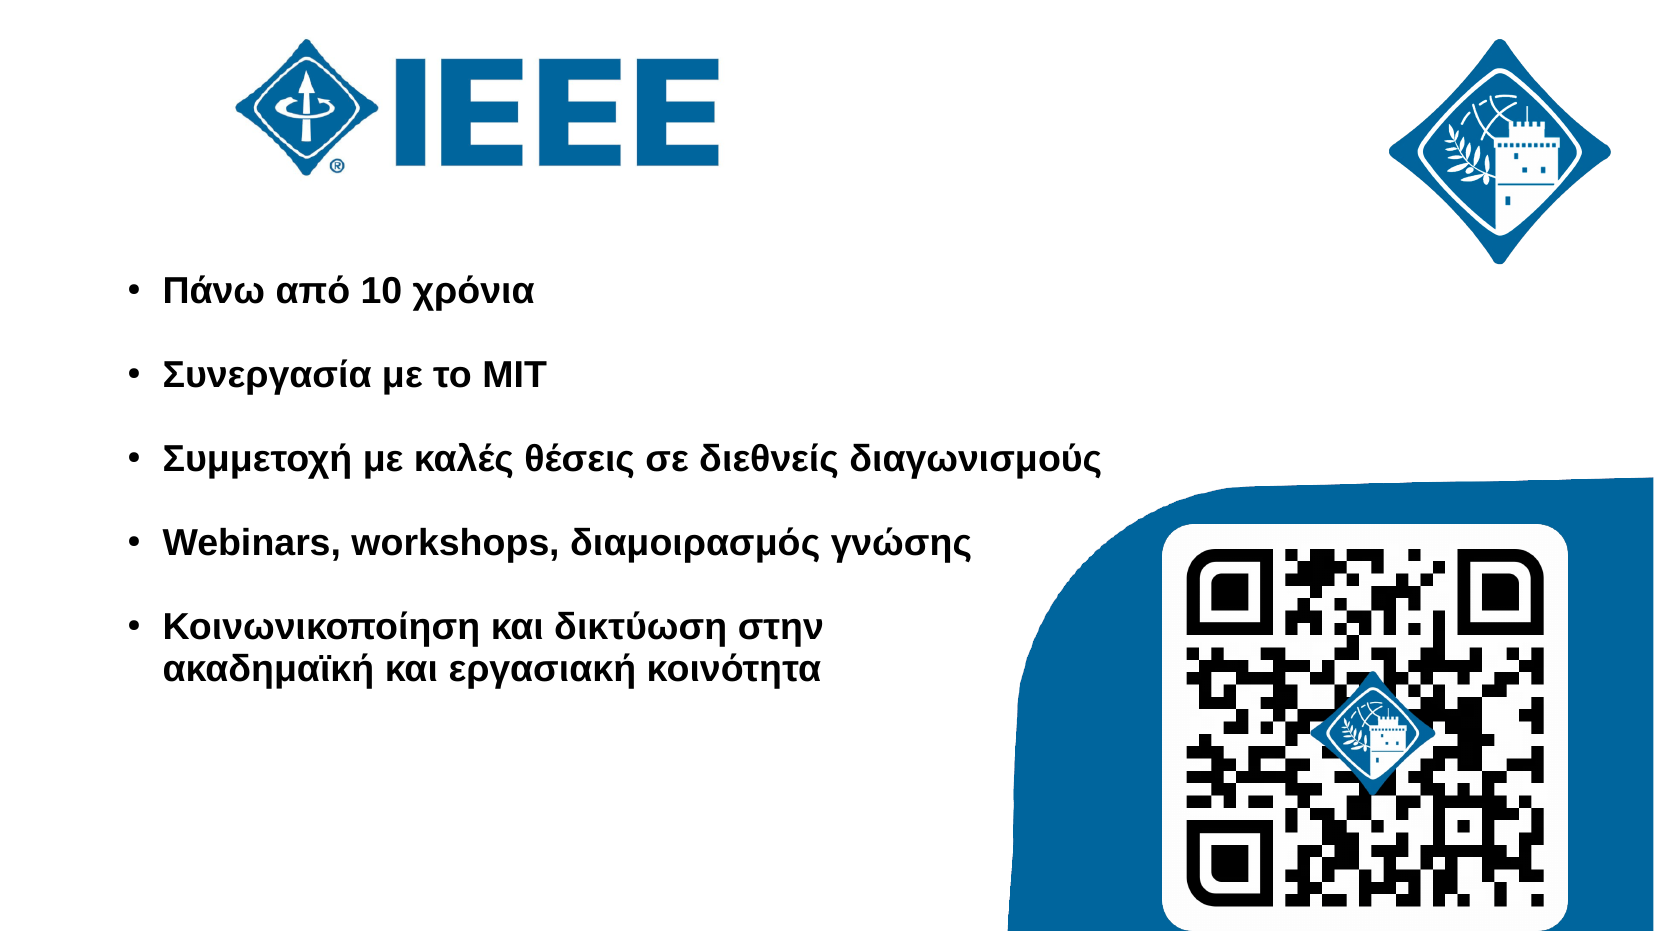

#
Πάνω από 10 χρόνια
Συνεργασία με το ΜΙΤ
Συμμετοχή με καλές θέσεις σε διεθνείς διαγωνισμούς
Webinars, workshops, διαμοιρασμός γνώσης
Κοινωνικοποίηση και δικτύωση στην
ακαδημαϊκή και εργασιακή κοινότητα